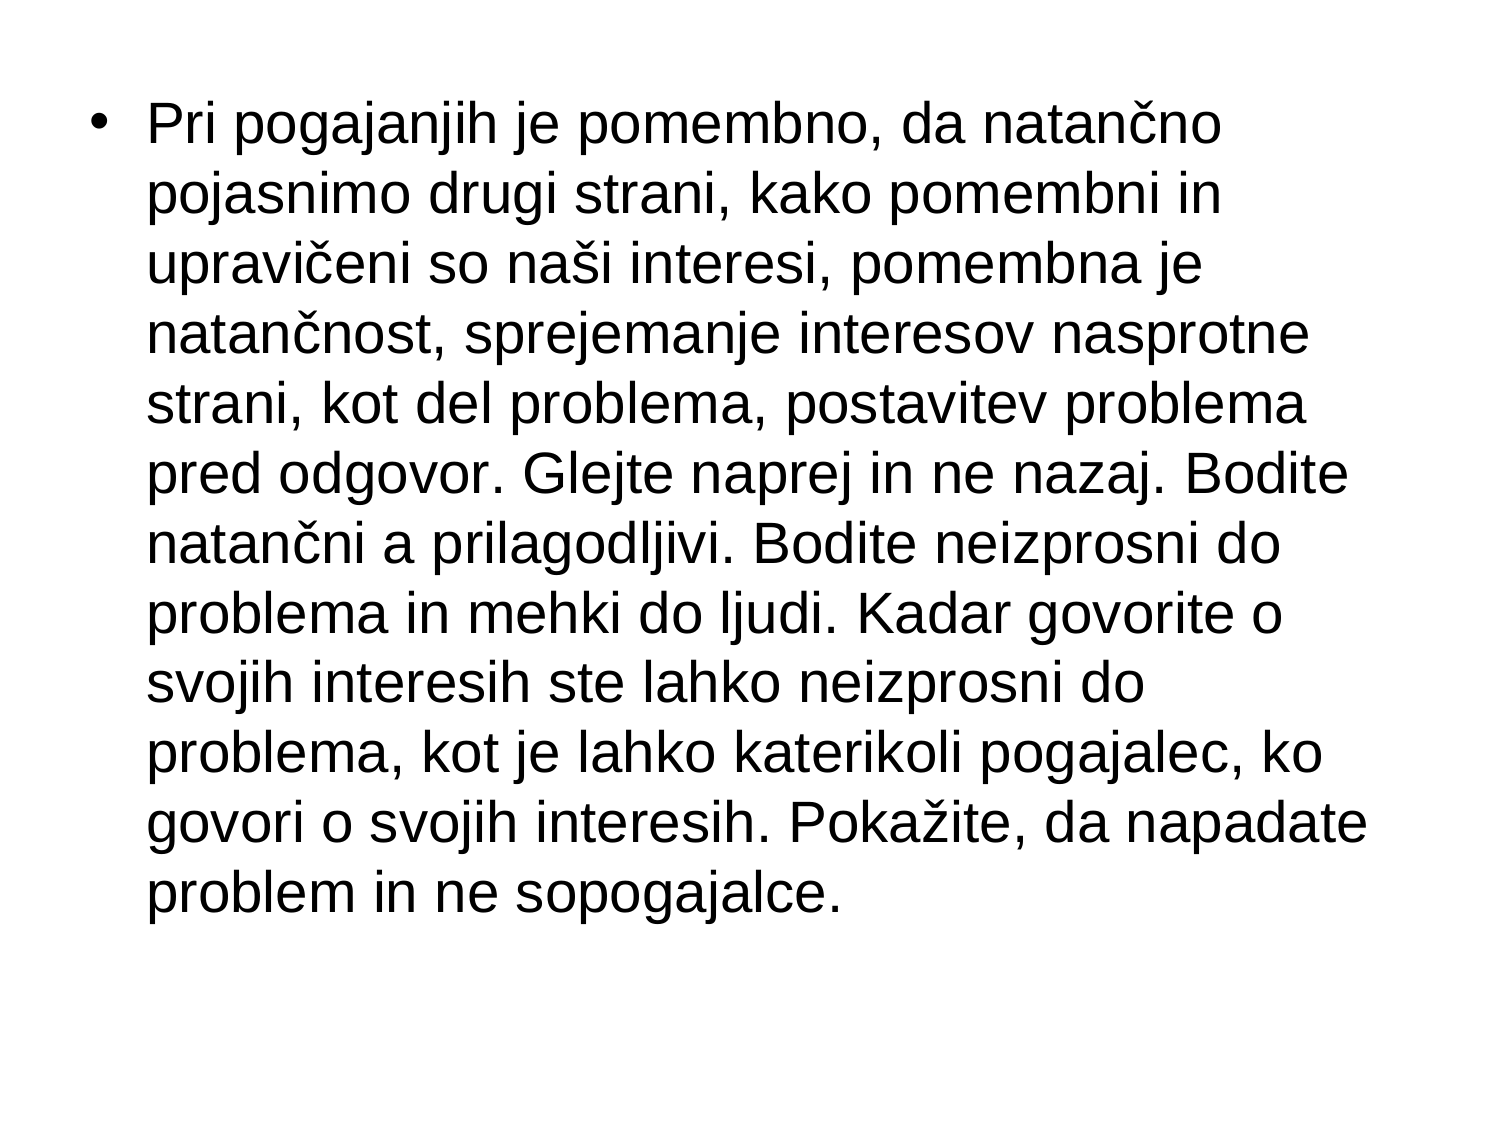

#
Pri pogajanjih je pomembno, da natančno pojasnimo drugi strani, kako pomembni in upravičeni so naši interesi, pomembna je natančnost, sprejemanje interesov nasprotne strani, kot del problema, postavitev problema pred odgovor. Glejte naprej in ne nazaj. Bodite natančni a prilagodljivi. Bodite neizprosni do problema in mehki do ljudi. Kadar govorite o svojih interesih ste lahko neizprosni do problema, kot je lahko katerikoli pogajalec, ko govori o svojih interesih. Pokažite, da napadate problem in ne sopogajalce.